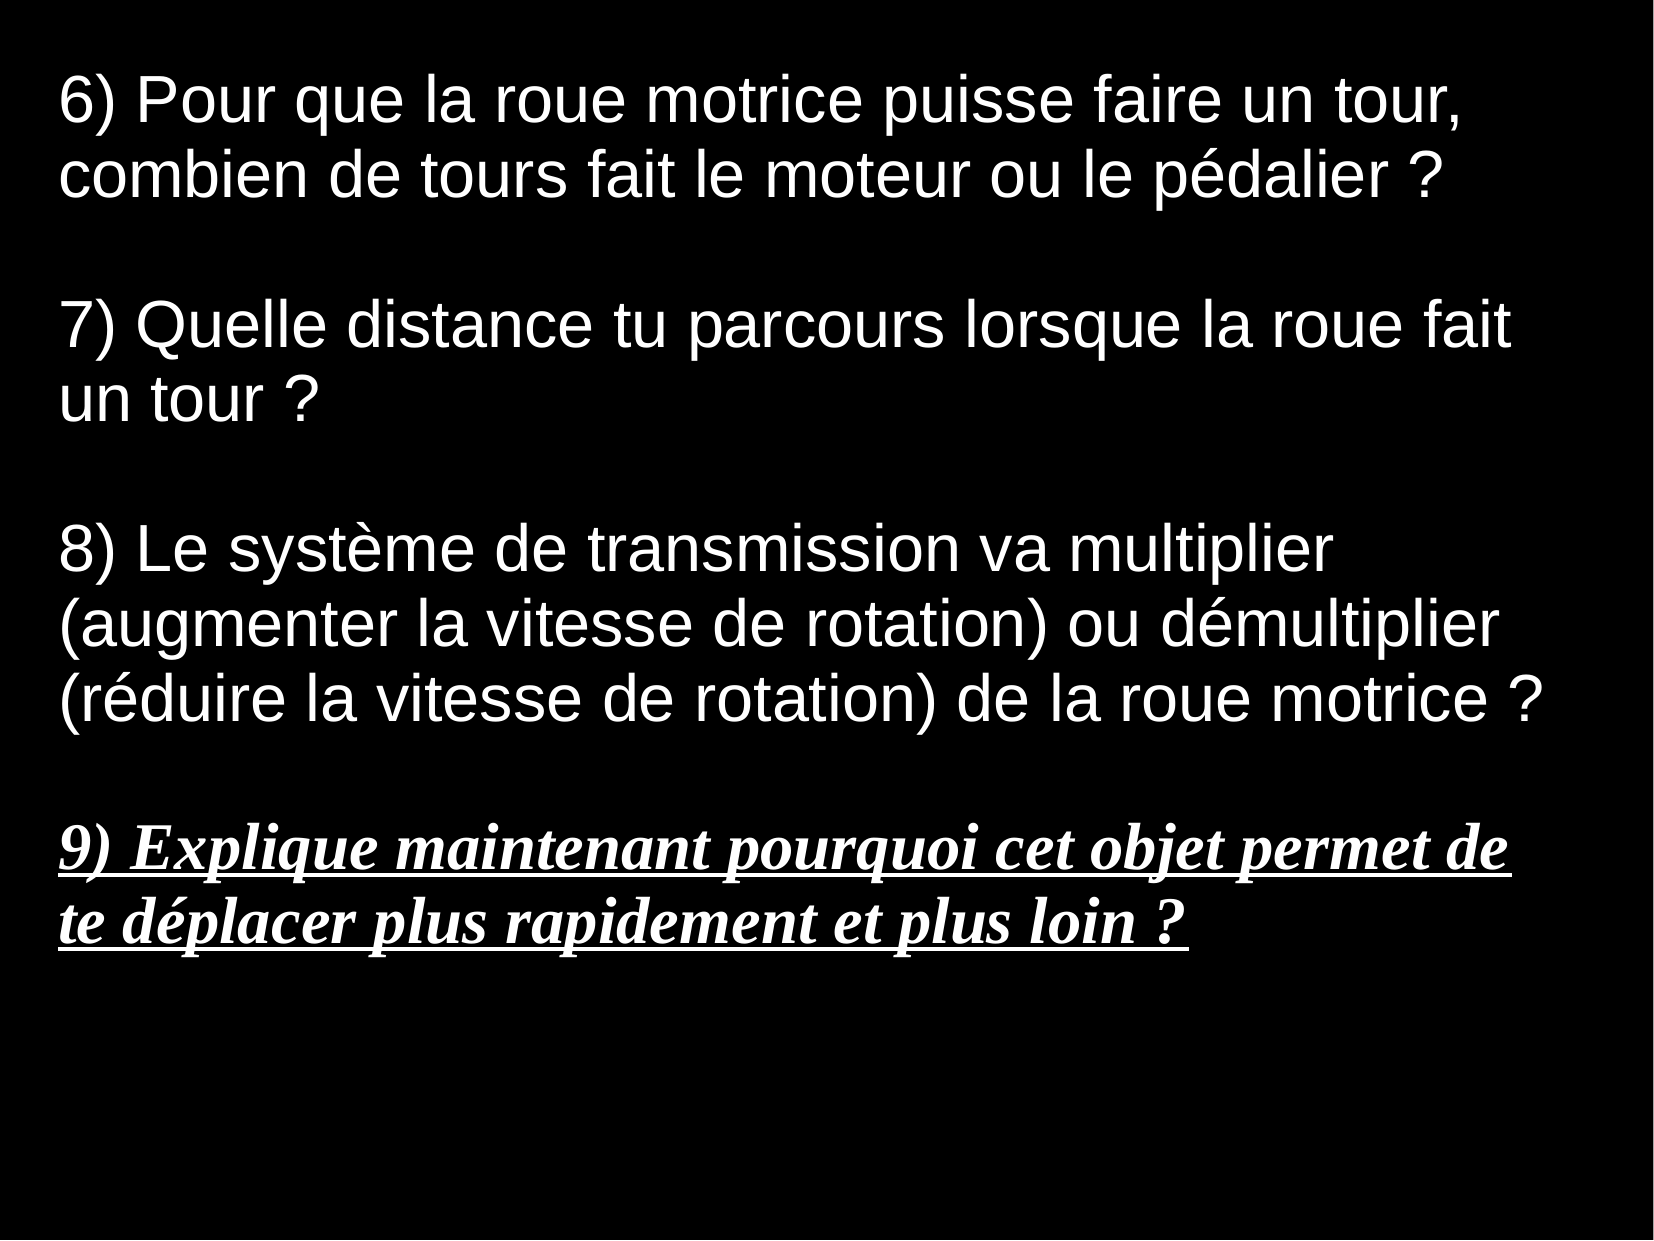

6) Pour que la roue motrice puisse faire un tour, combien de tours fait le moteur ou le pédalier ?
7) Quelle distance tu parcours lorsque la roue fait un tour ?
8) Le système de transmission va multiplier (augmenter la vitesse de rotation) ou démultiplier (réduire la vitesse de rotation) de la roue motrice ?
9) Explique maintenant pourquoi cet objet permet de te déplacer plus rapidement et plus loin ?